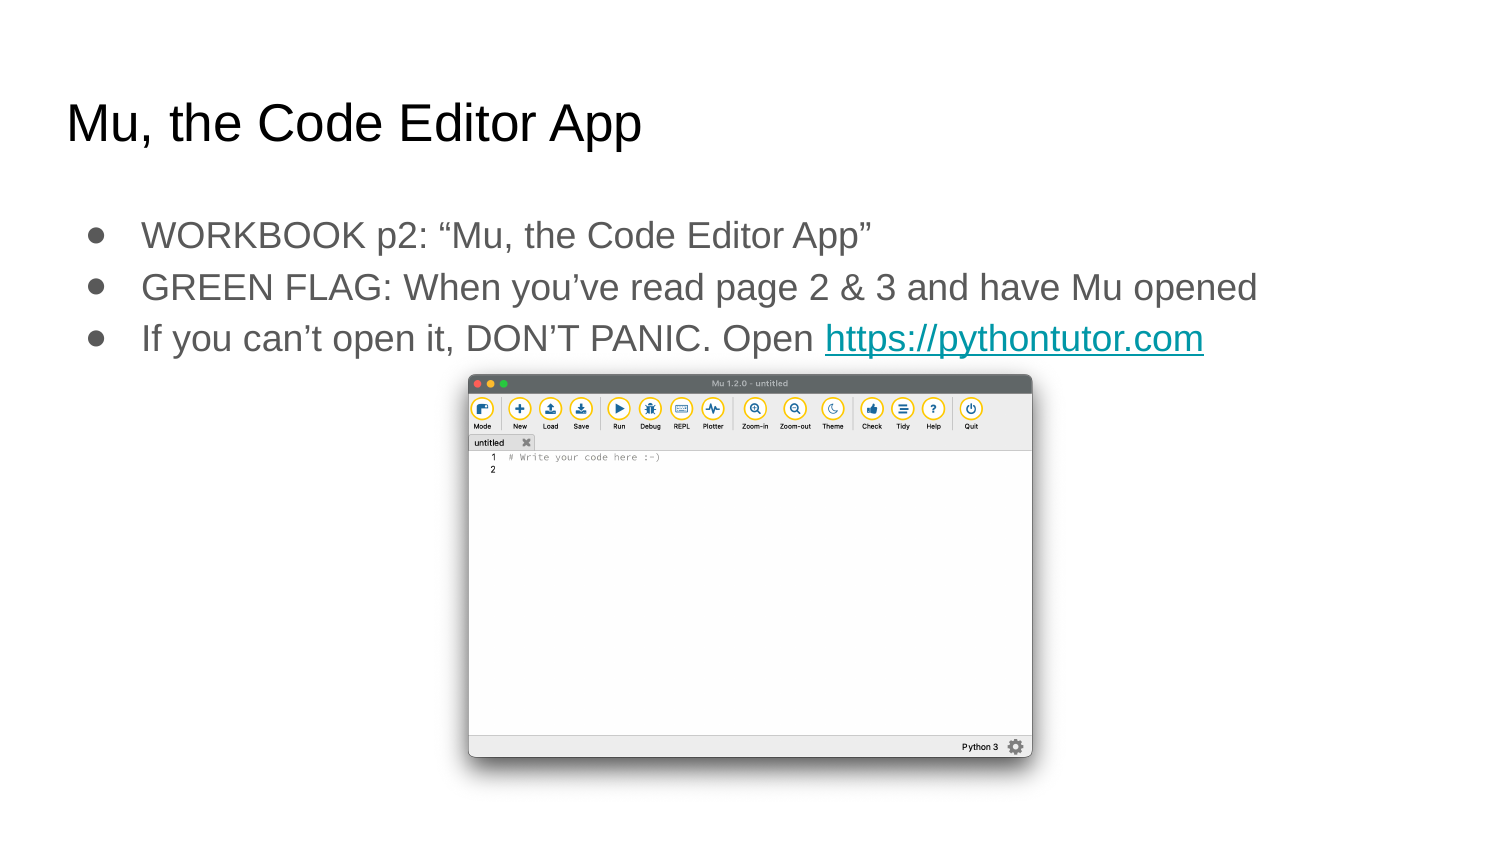

# Mu, the Code Editor App
WORKBOOK p2: “Mu, the Code Editor App”
GREEN FLAG: When you’ve read page 2 & 3 and have Mu opened
If you can’t open it, DON’T PANIC. Open https://pythontutor.com